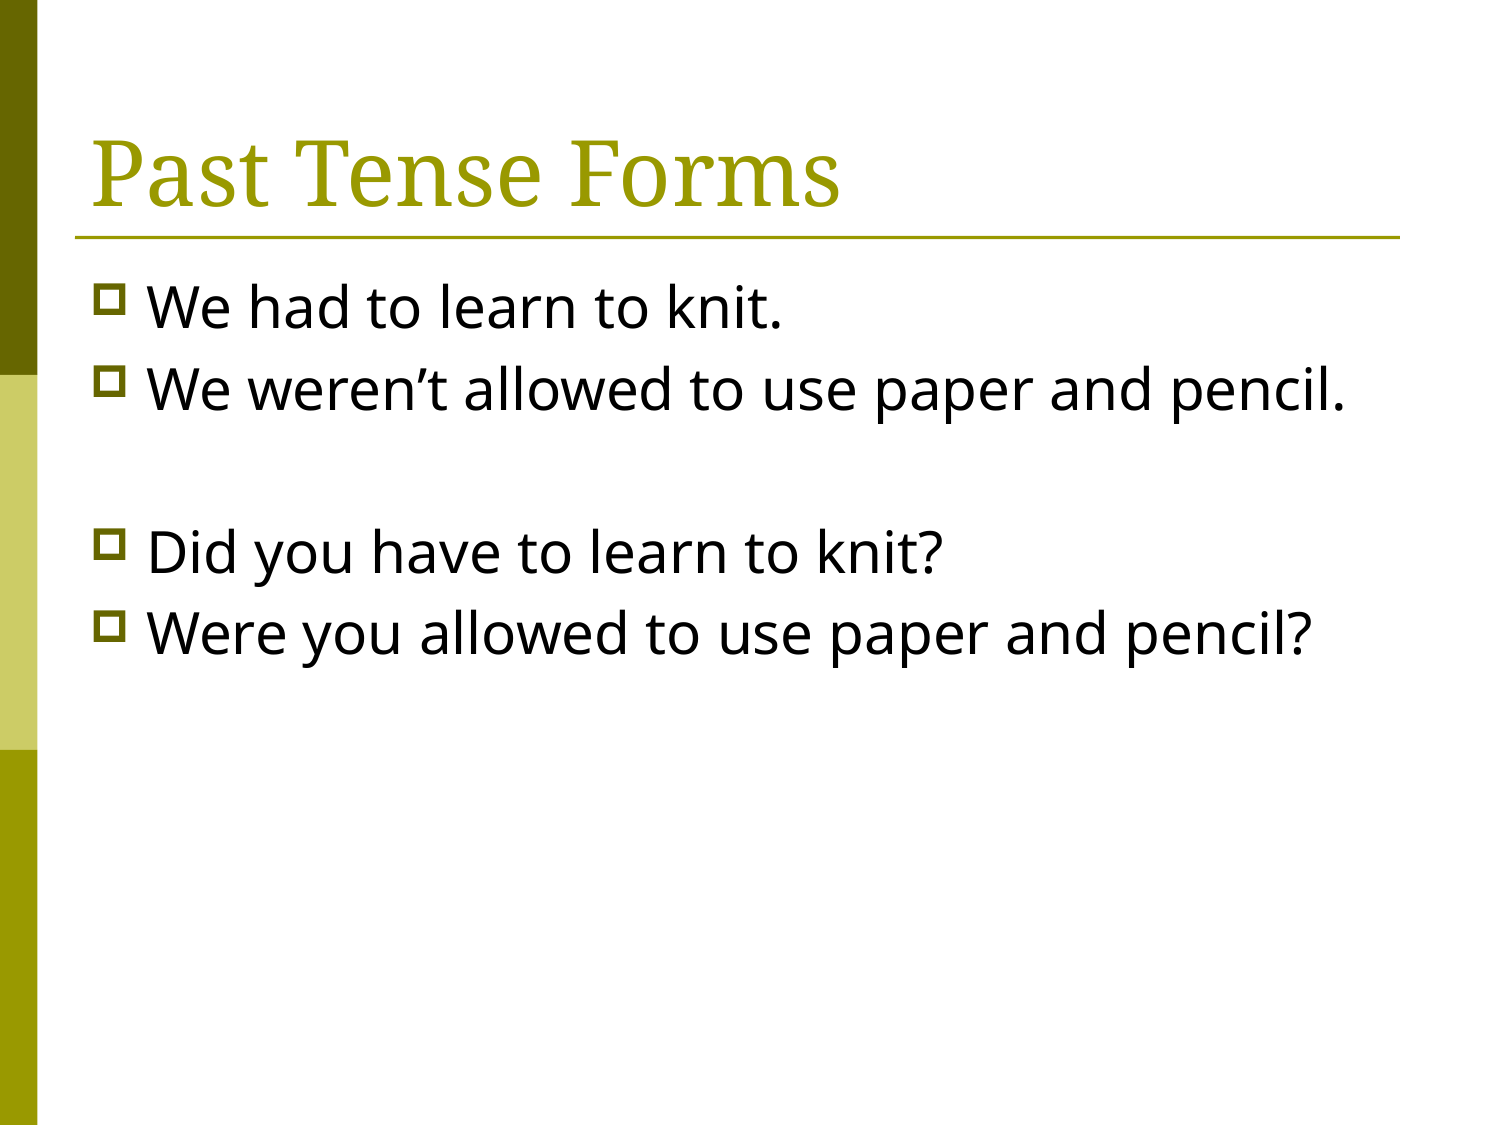

# Past Tense Forms
We had to learn to knit.
We weren’t allowed to use paper and pencil.
Did you have to learn to knit?
Were you allowed to use paper and pencil?